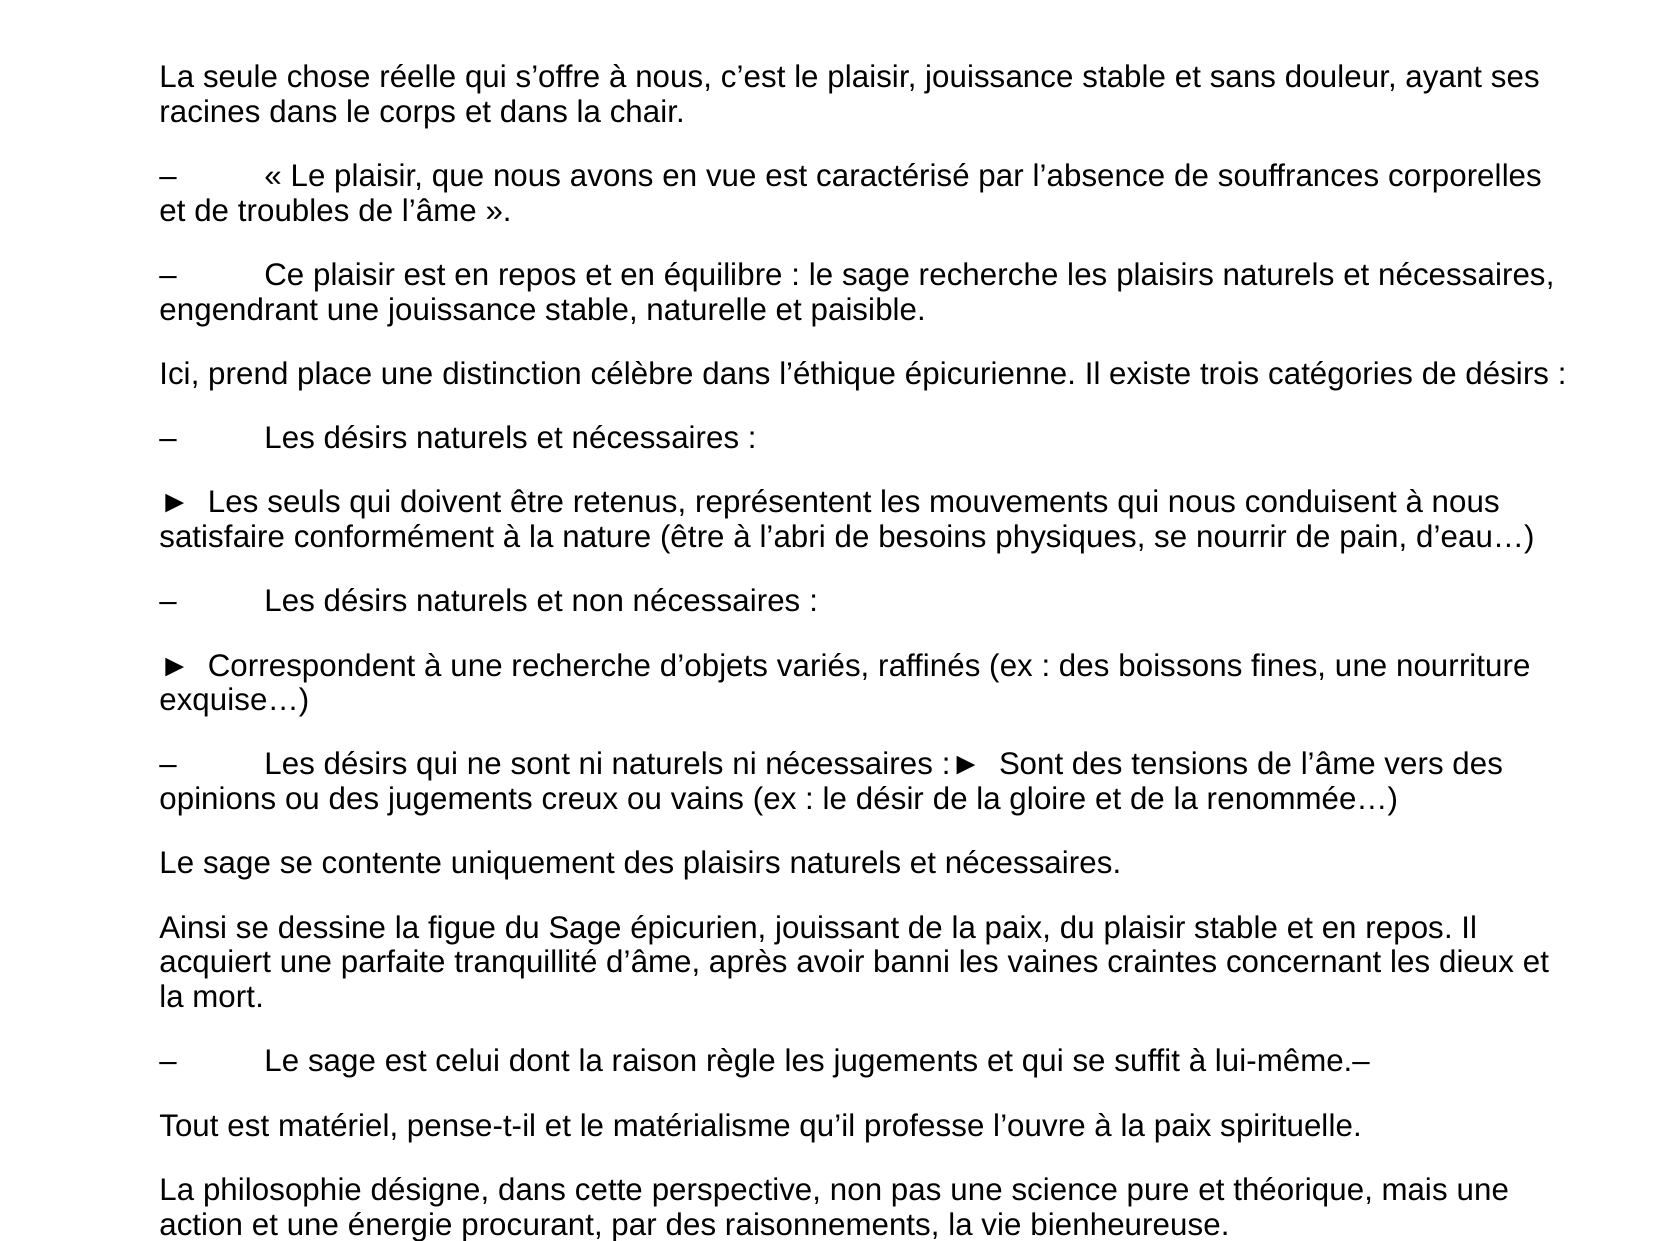

#
La seule chose réelle qui s’offre à nous, c’est le plaisir, jouissance stable et sans douleur, ayant ses racines dans le corps et dans la chair.
– « Le plaisir, que nous avons en vue est caractérisé par l’absence de souffrances corporelles et de troubles de l’âme ».
– Ce plaisir est en repos et en équilibre : le sage recherche les plaisirs naturels et nécessaires, engendrant une jouissance stable, naturelle et paisible.
Ici, prend place une distinction célèbre dans l’éthique épicurienne. Il existe trois catégories de désirs :
– Les désirs naturels et nécessaires :
► Les seuls qui doivent être retenus, représentent les mouvements qui nous conduisent à nous satisfaire conformément à la nature (être à l’abri de besoins physiques, se nourrir de pain, d’eau…)
– Les désirs naturels et non nécessaires :
► Correspondent à une recherche d’objets variés, raffinés (ex : des boissons fines, une nourriture exquise…)
– Les désirs qui ne sont ni naturels ni nécessaires :► Sont des tensions de l’âme vers des opinions ou des jugements creux ou vains (ex : le désir de la gloire et de la renommée…)
Le sage se contente uniquement des plaisirs naturels et nécessaires.
Ainsi se dessine la figue du Sage épicurien, jouissant de la paix, du plaisir stable et en repos. Il acquiert une parfaite tranquillité d’âme, après avoir banni les vaines craintes concernant les dieux et la mort.
– Le sage est celui dont la raison règle les jugements et qui se suffit à lui-même.–
Tout est matériel, pense-t-il et le matérialisme qu’il professe l’ouvre à la paix spirituelle.
La philosophie désigne, dans cette perspective, non pas une science pure et théorique, mais une action et une énergie procurant, par des raisonnements, la vie bienheureuse.